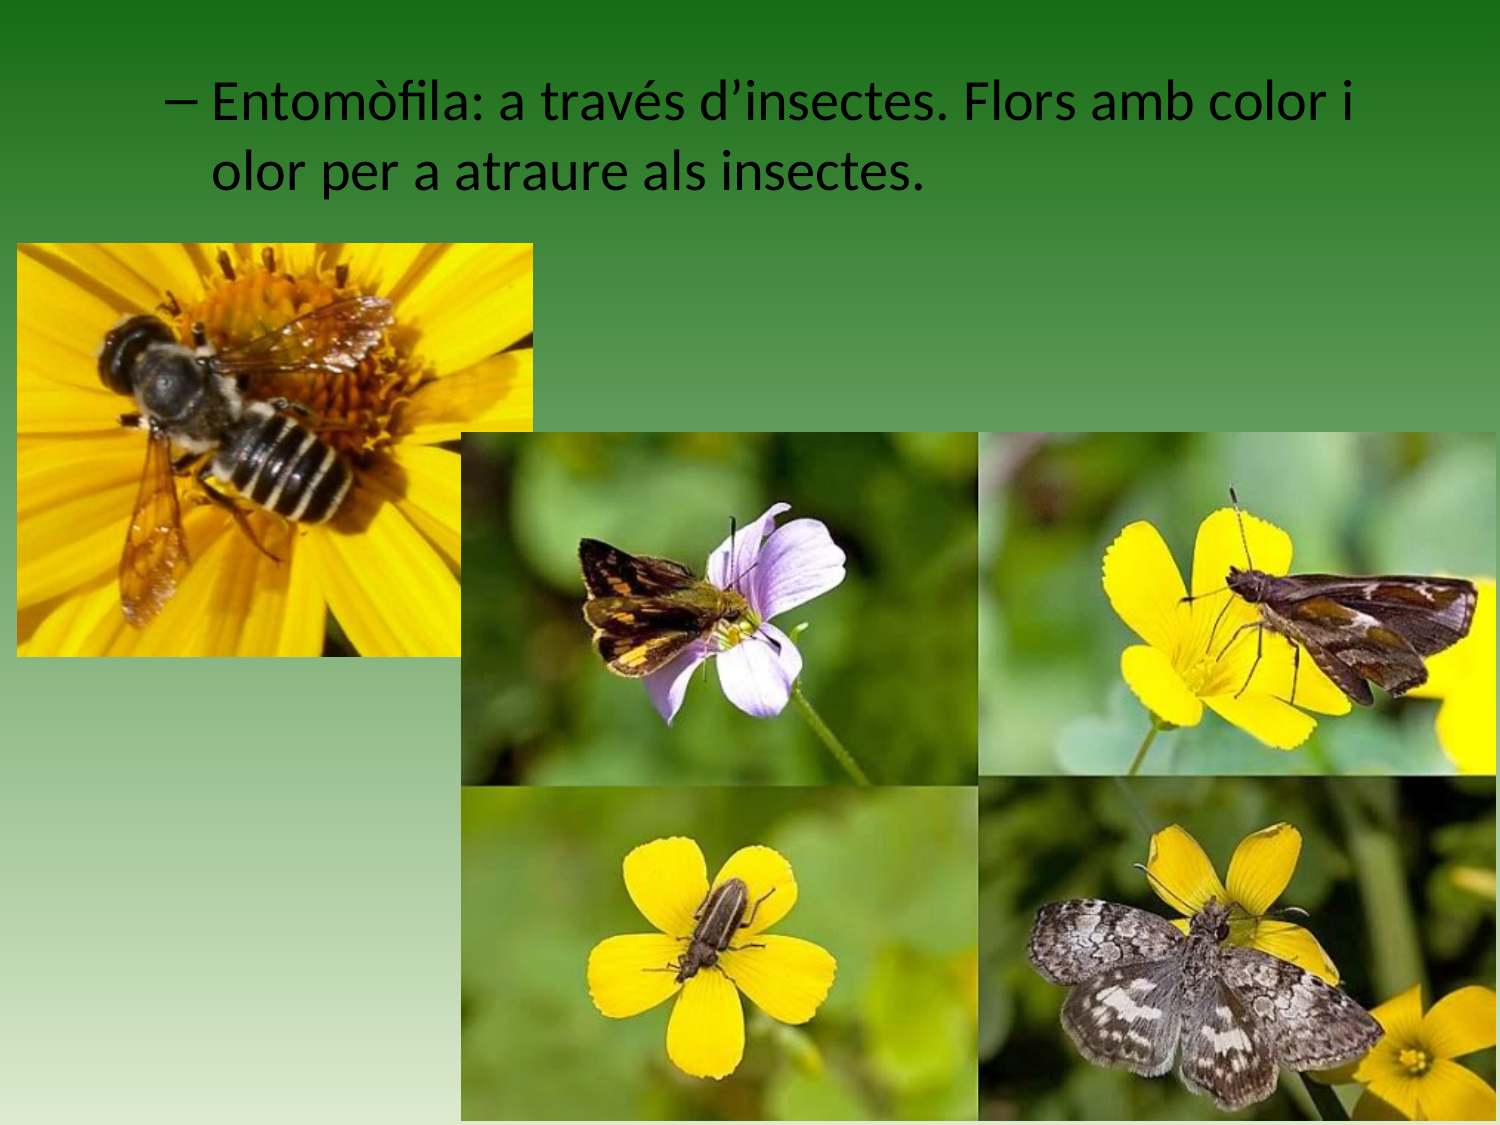

# Entomòfila: a través d’insectes. Flors amb color i olor per a atraure als insectes.